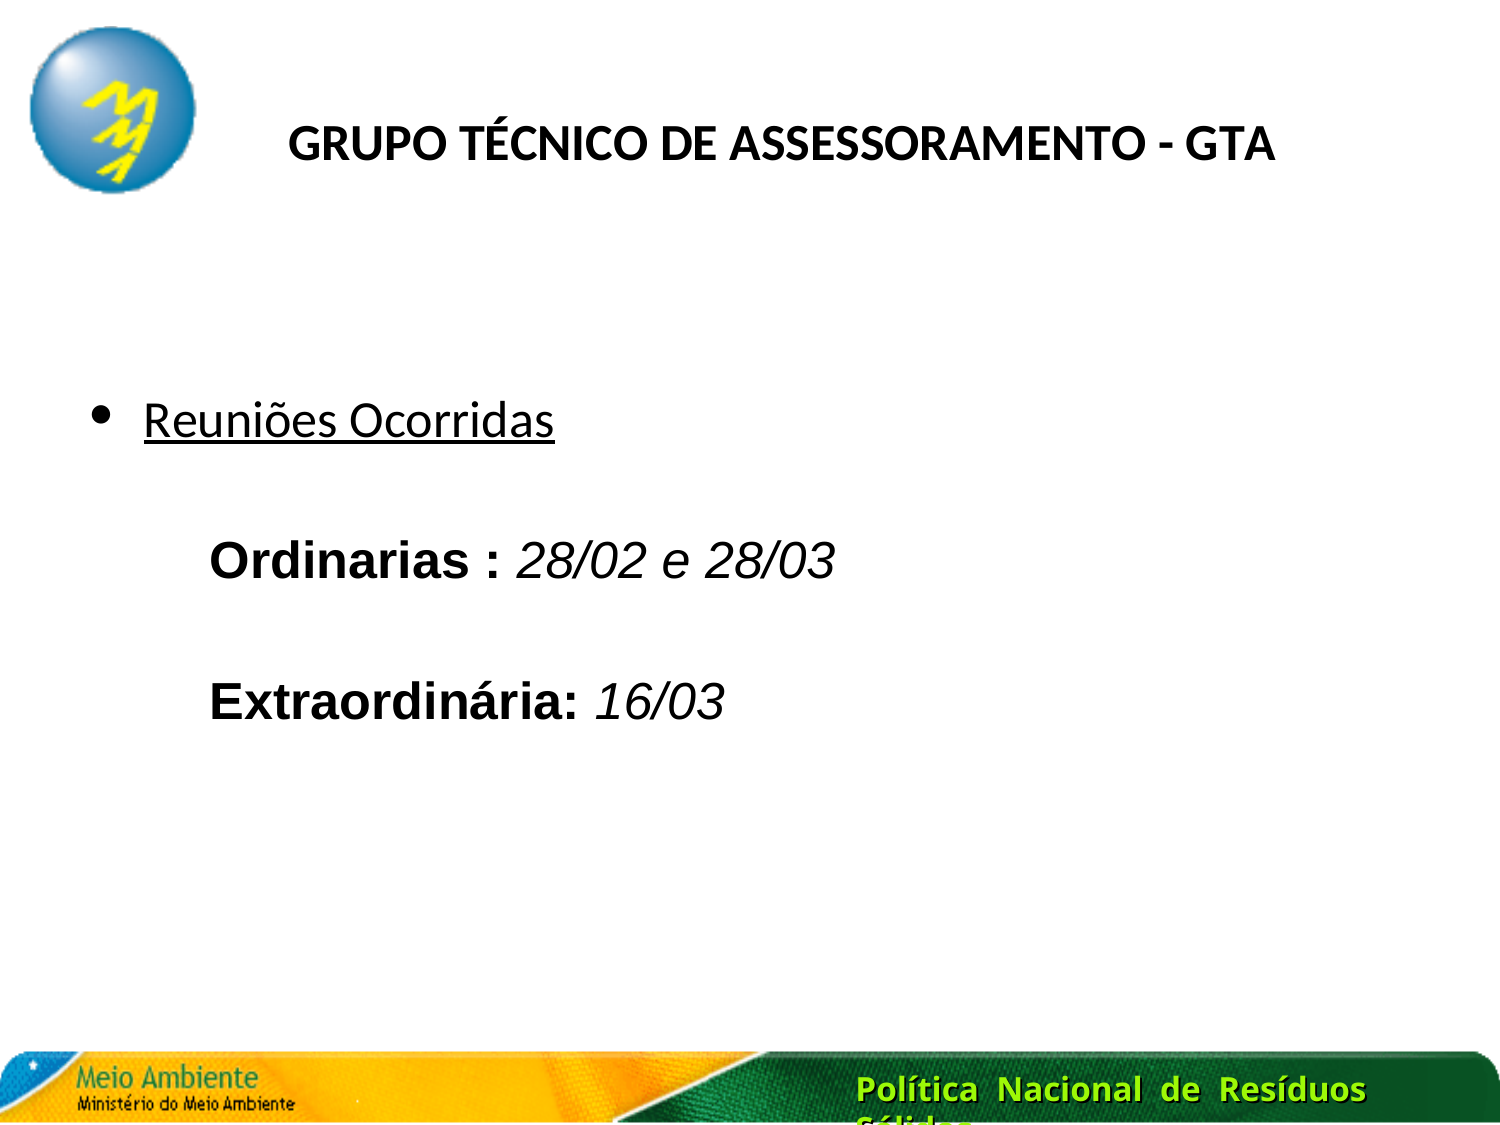

# GRUPO TÉCNICO DE ASSESSORAMENTO - GTA
Reuniões Ocorridas
Ordinarias : 28/02 e 28/03
Extraordinária: 16/03